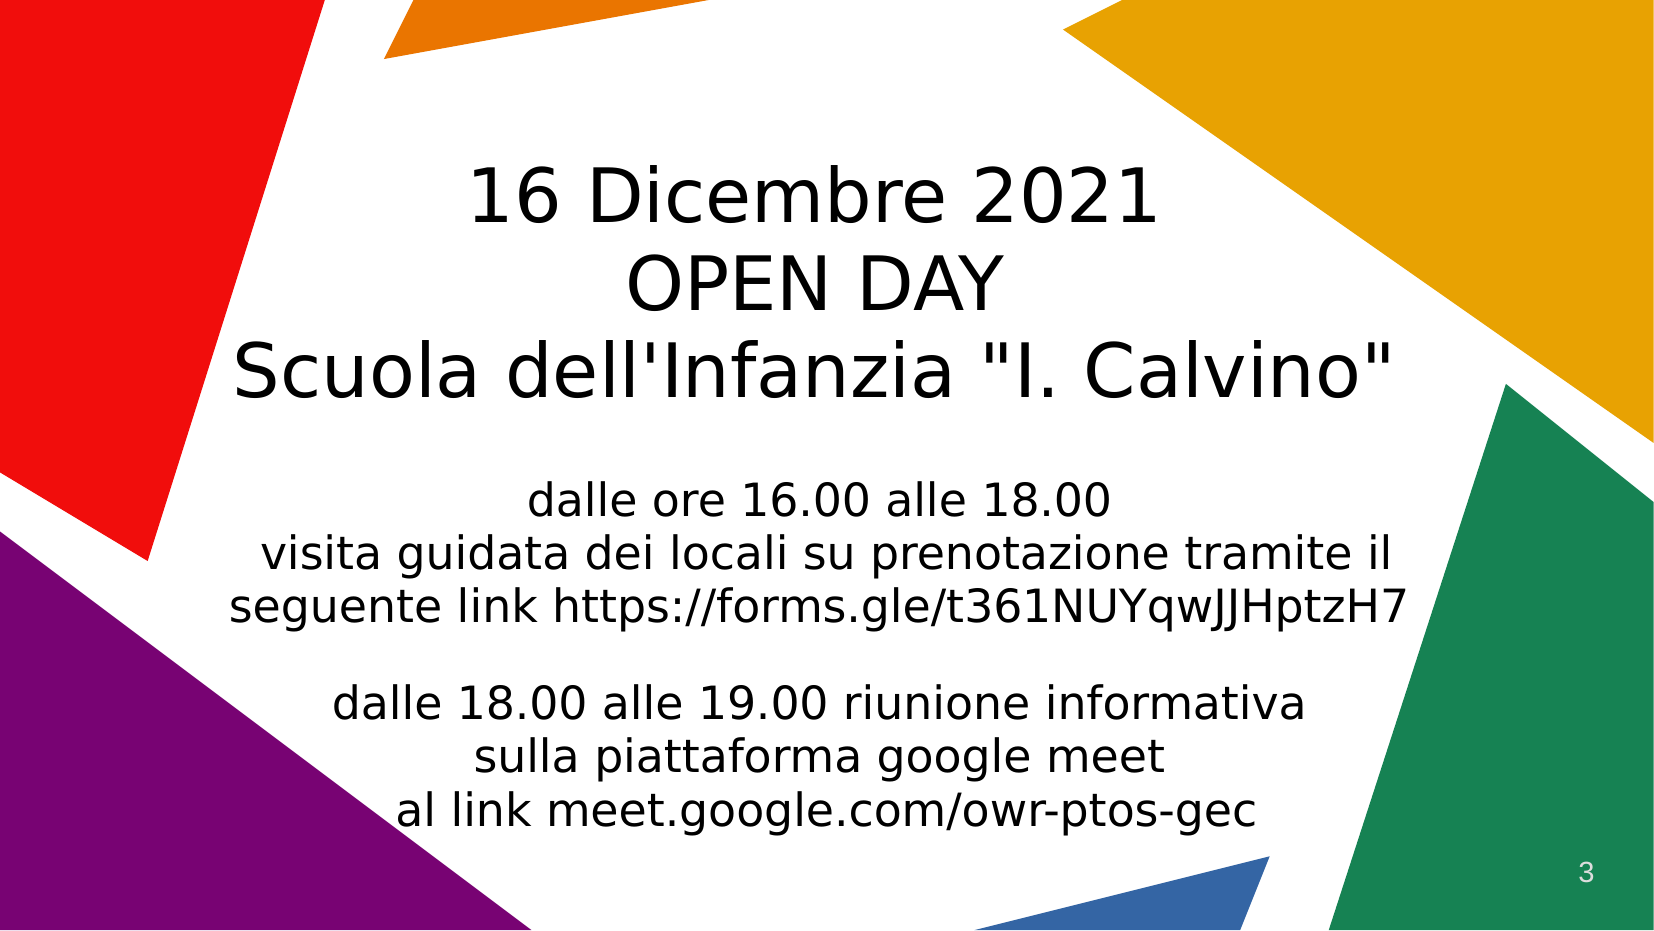

16 Dicembre 2021
OPEN DAY
Scuola dell'Infanzia "I. Calvino"
dalle ore 16.00 alle 18.00
visita guidata dei locali su prenotazione tramite il seguente link https://forms.gle/t361NUYqwJJHptzH7
dalle 18.00 alle 19.00 riunione informativa
sulla piattaforma google meet
al link meet.google.com/owr-ptos-gec
3